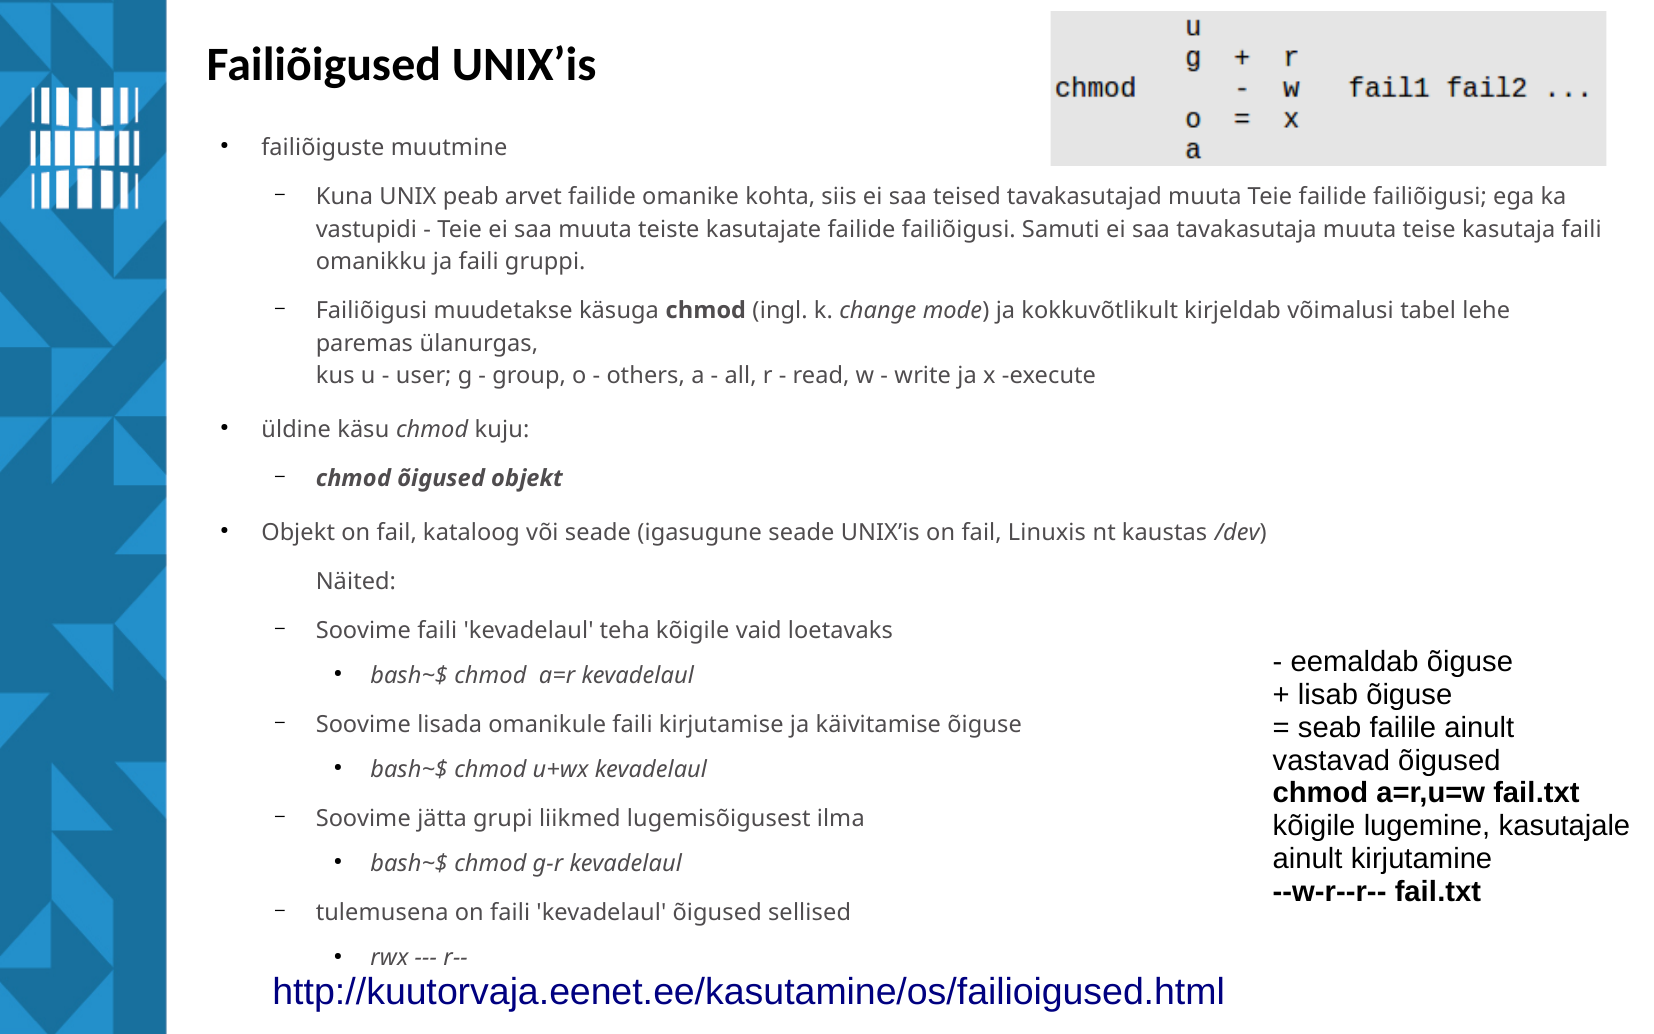

# Failiõigused UNIX’is
failiõiguste muutmine
Kuna UNIX peab arvet failide omanike kohta, siis ei saa teised tavakasutajad muuta Teie failide failiõigusi; ega ka vastupidi - Teie ei saa muuta teiste kasutajate failide failiõigusi. Samuti ei saa tavakasutaja muuta teise kasutaja faili omanikku ja faili gruppi.
Failiõigusi muudetakse käsuga chmod (ingl. k. change mode) ja kokkuvõtlikult kirjeldab võimalusi tabel lehe paremas ülanurgas,
kus u - user; g - group, o - others, a - all, r - read, w - write ja x -execute
üldine käsu chmod kuju:
chmod õigused objekt
Objekt on fail, kataloog või seade (igasugune seade UNIX’is on fail, Linuxis nt kaustas /dev)
Näited:
Soovime faili 'kevadelaul' teha kõigile vaid loetavaks
bash~$ chmod a=r kevadelaul
Soovime lisada omanikule faili kirjutamise ja käivitamise õiguse
bash~$ chmod u+wx kevadelaul
Soovime jätta grupi liikmed lugemisõigusest ilma
bash~$ chmod g-r kevadelaul
tulemusena on faili 'kevadelaul' õigused sellised
rwx --- r--
- eemaldab õiguse
+ lisab õiguse
= seab failile ainult vastavad õigused
chmod a=r,u=w fail.txt
kõigile lugemine, kasutajale ainult kirjutamine
--w-r--r-- fail.txt
http://kuutorvaja.eenet.ee/kasutamine/os/failioigused.html